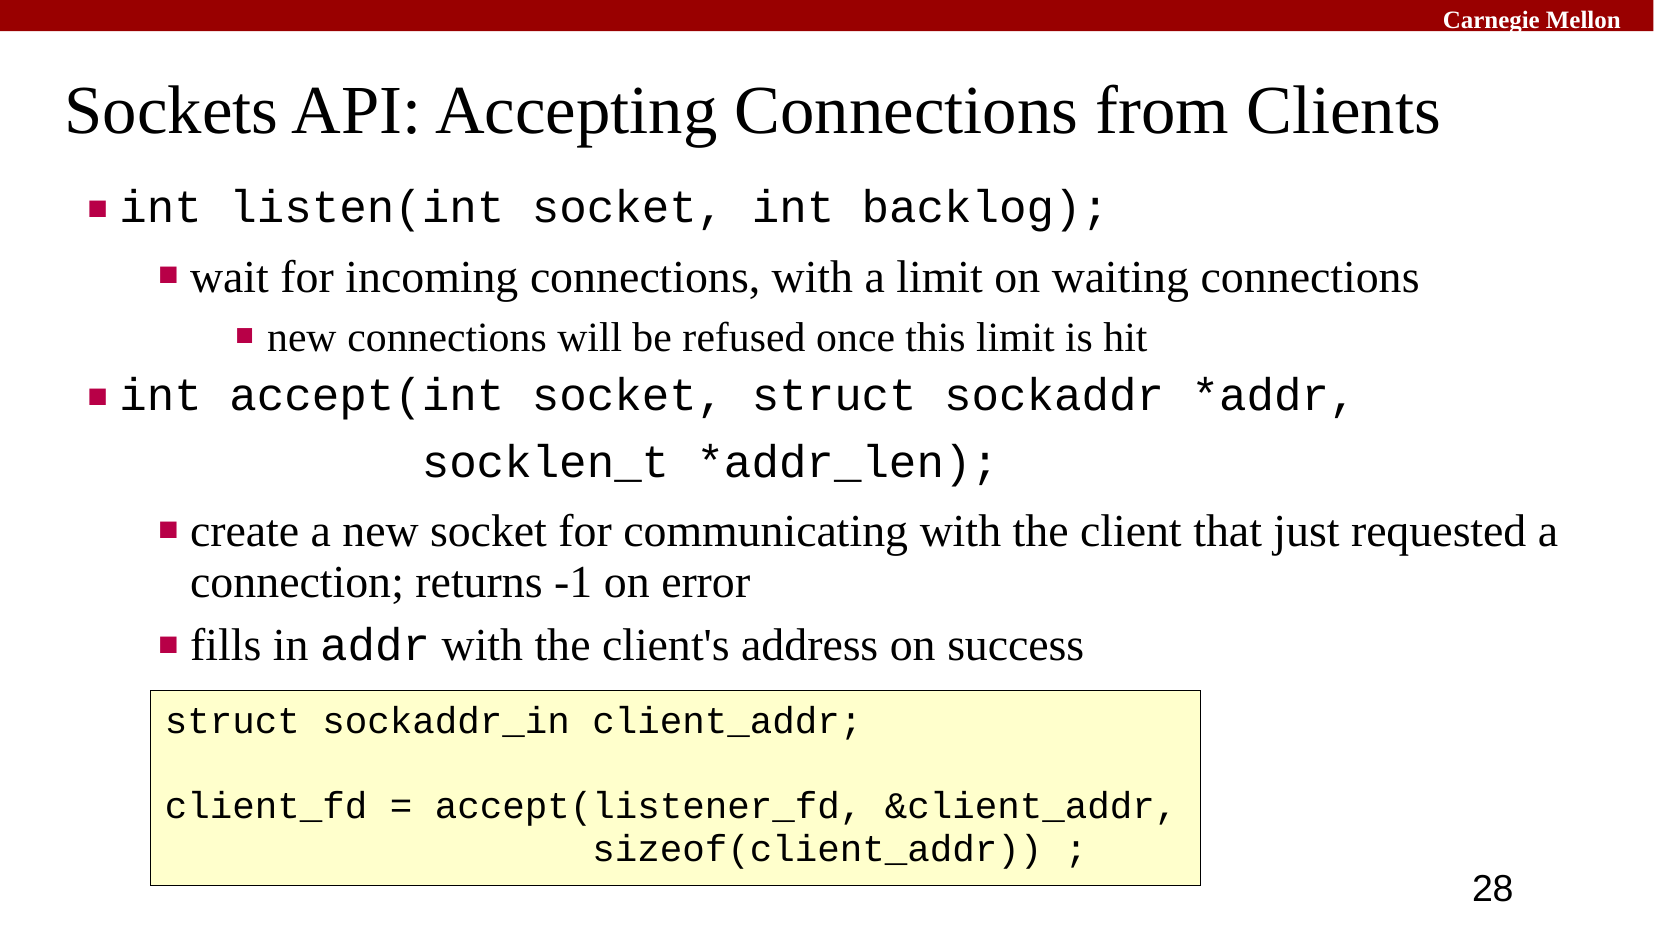

# Sockets API: Accepting Connections from Clients
int listen(int socket, int backlog);
wait for incoming connections, with a limit on waiting connections
new connections will be refused once this limit is hit
int accept(int socket, struct sockaddr *addr,
 socklen_t *addr_len);
create a new socket for communicating with the client that just requested a connection; returns -1 on error
fills in addr with the client's address on success
struct sockaddr_in client_addr;
client_fd = accept(listener_fd, &client_addr,
 sizeof(client_addr)) ;